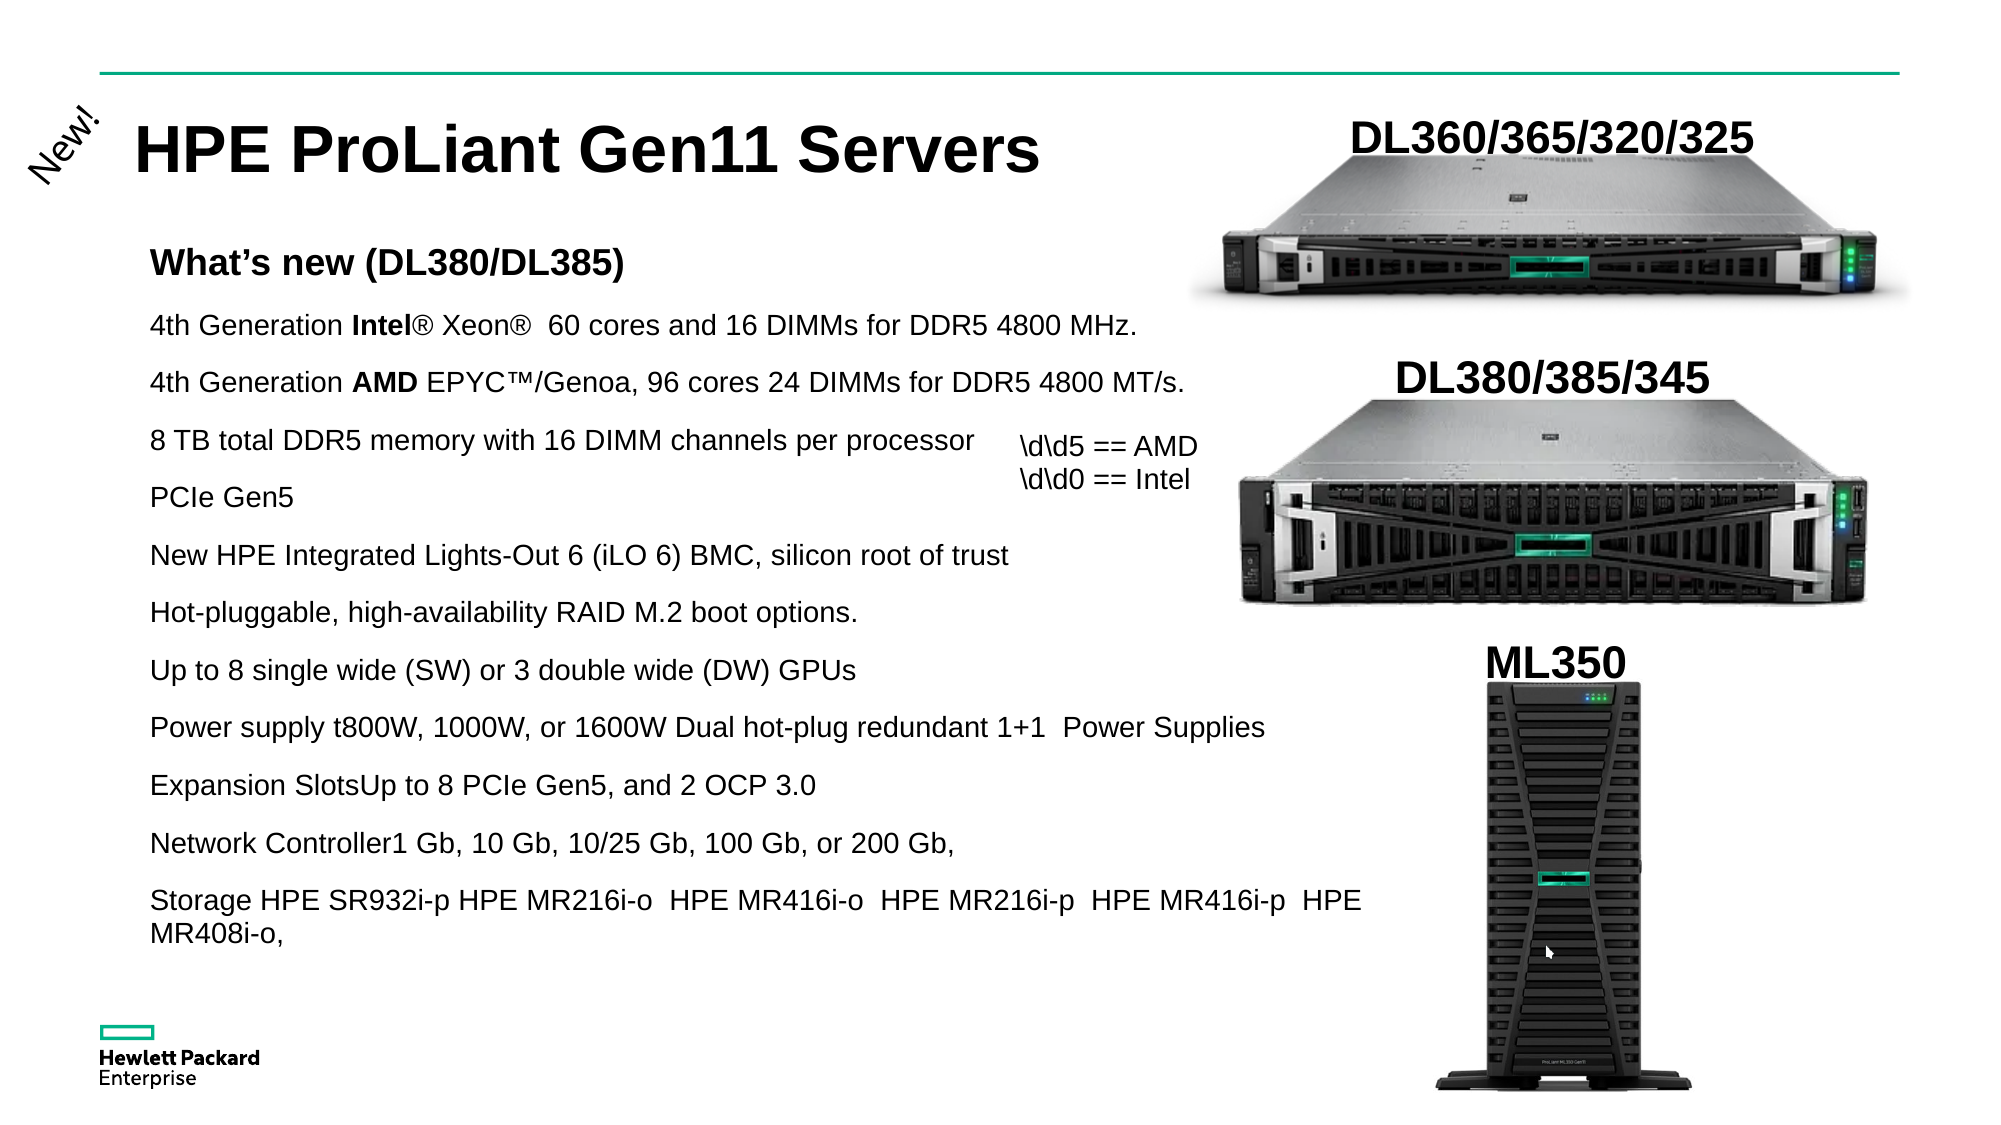

New!
HPE ProLiant Gen11 Servers
DL360/365/320/325
What’s new (DL380/DL385)
4th Generation Intel® Xeon® 60 cores and 16 DIMMs for DDR5 4800 MHz.
4th Generation AMD EPYC™/Genoa, 96 cores 24 DIMMs for DDR5 4800 MT/s.
8 TB total DDR5 memory with 16 DIMM channels per processor
PCIe Gen5
New HPE Integrated Lights-Out 6 (iLO 6) BMC, silicon root of trust
Hot-pluggable, high-availability RAID M.2 boot options.
Up to 8 single wide (SW) or 3 double wide (DW) GPUs
Power supply t800W, 1000W, or 1600W Dual hot-plug redundant 1+1 Power Supplies
Expansion SlotsUp to 8 PCIe Gen5, and 2 OCP 3.0
Network Controller1 Gb, 10 Gb, 10/25 Gb, 100 Gb, or 200 Gb,
Storage HPE SR932i-p HPE MR216i-o HPE MR416i-o HPE MR216i-p HPE MR416i-p HPE MR408i-o,
DL380/385/345
\d\d5 == AMD
\d\d0 == Intel
ML350